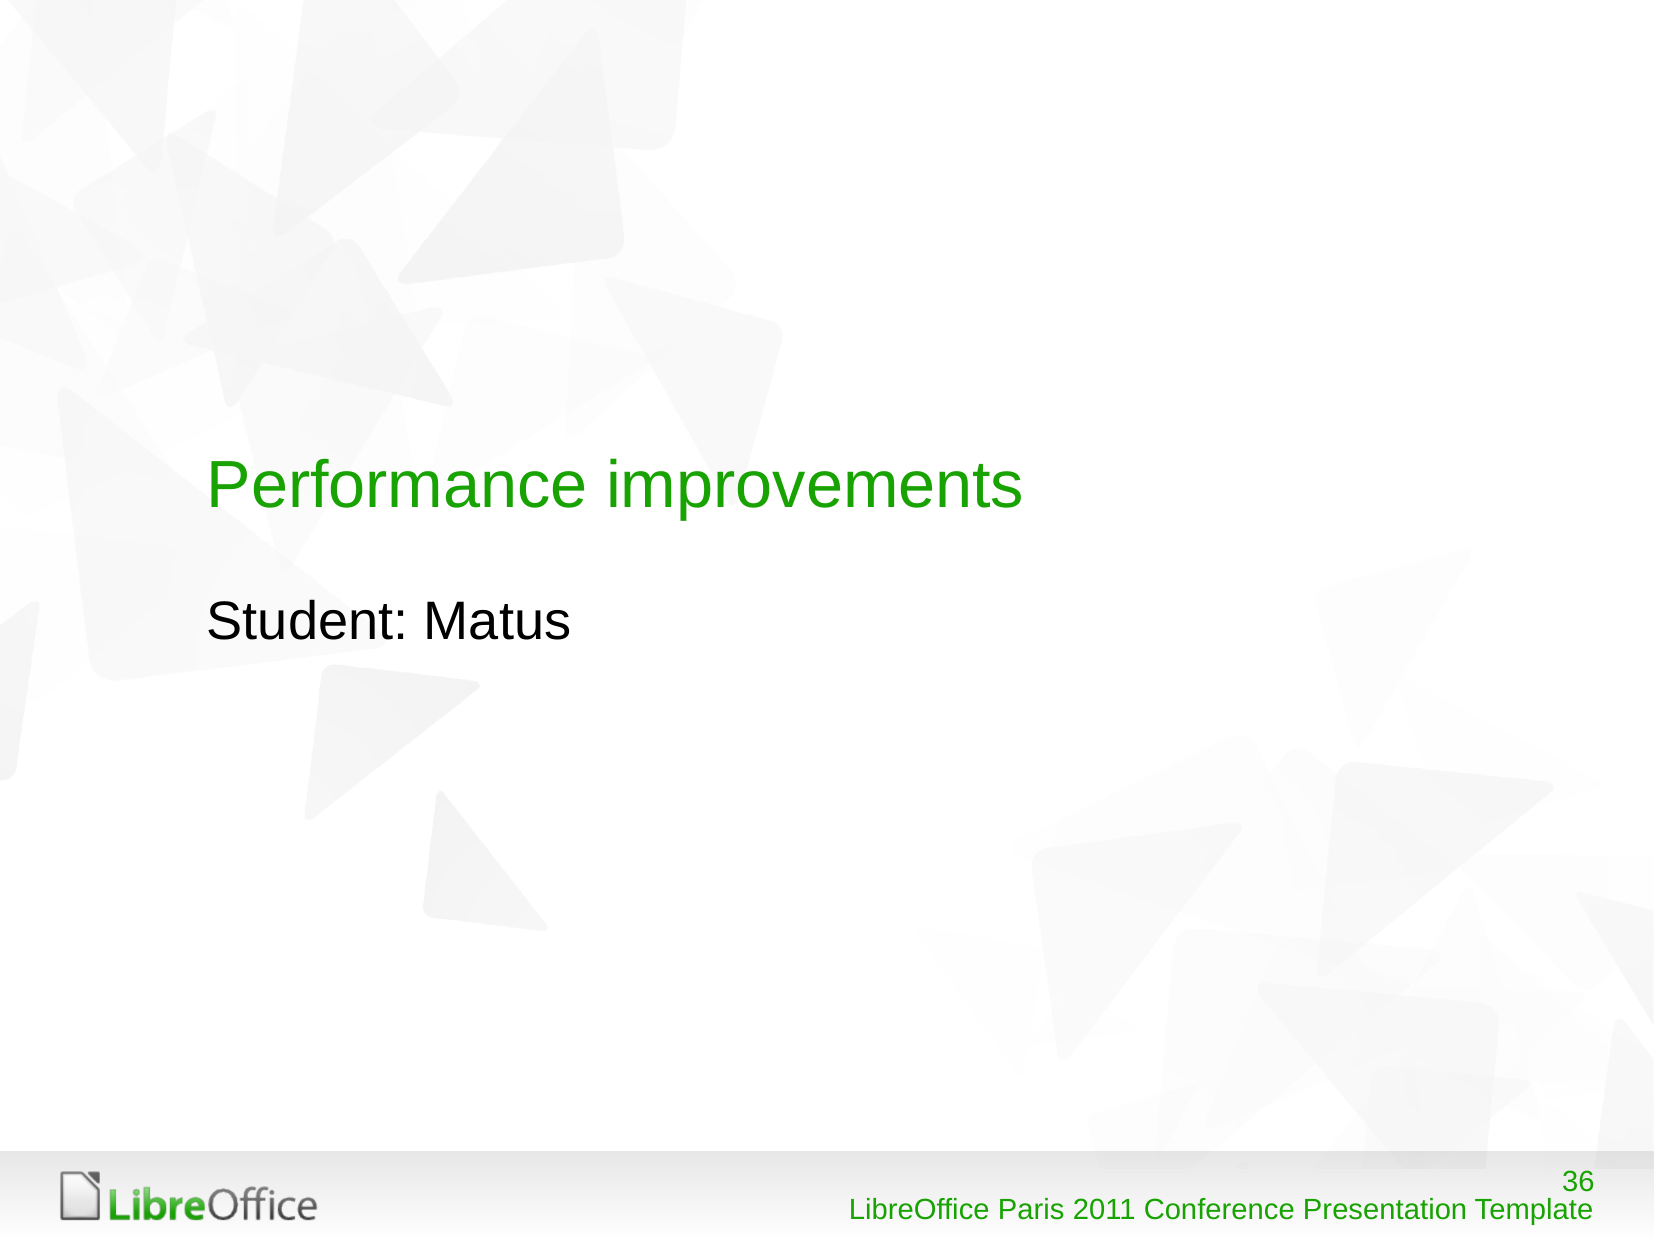

# Performance improvements
Student: Matus
36
LibreOffice Paris 2011 Conference Presentation Template